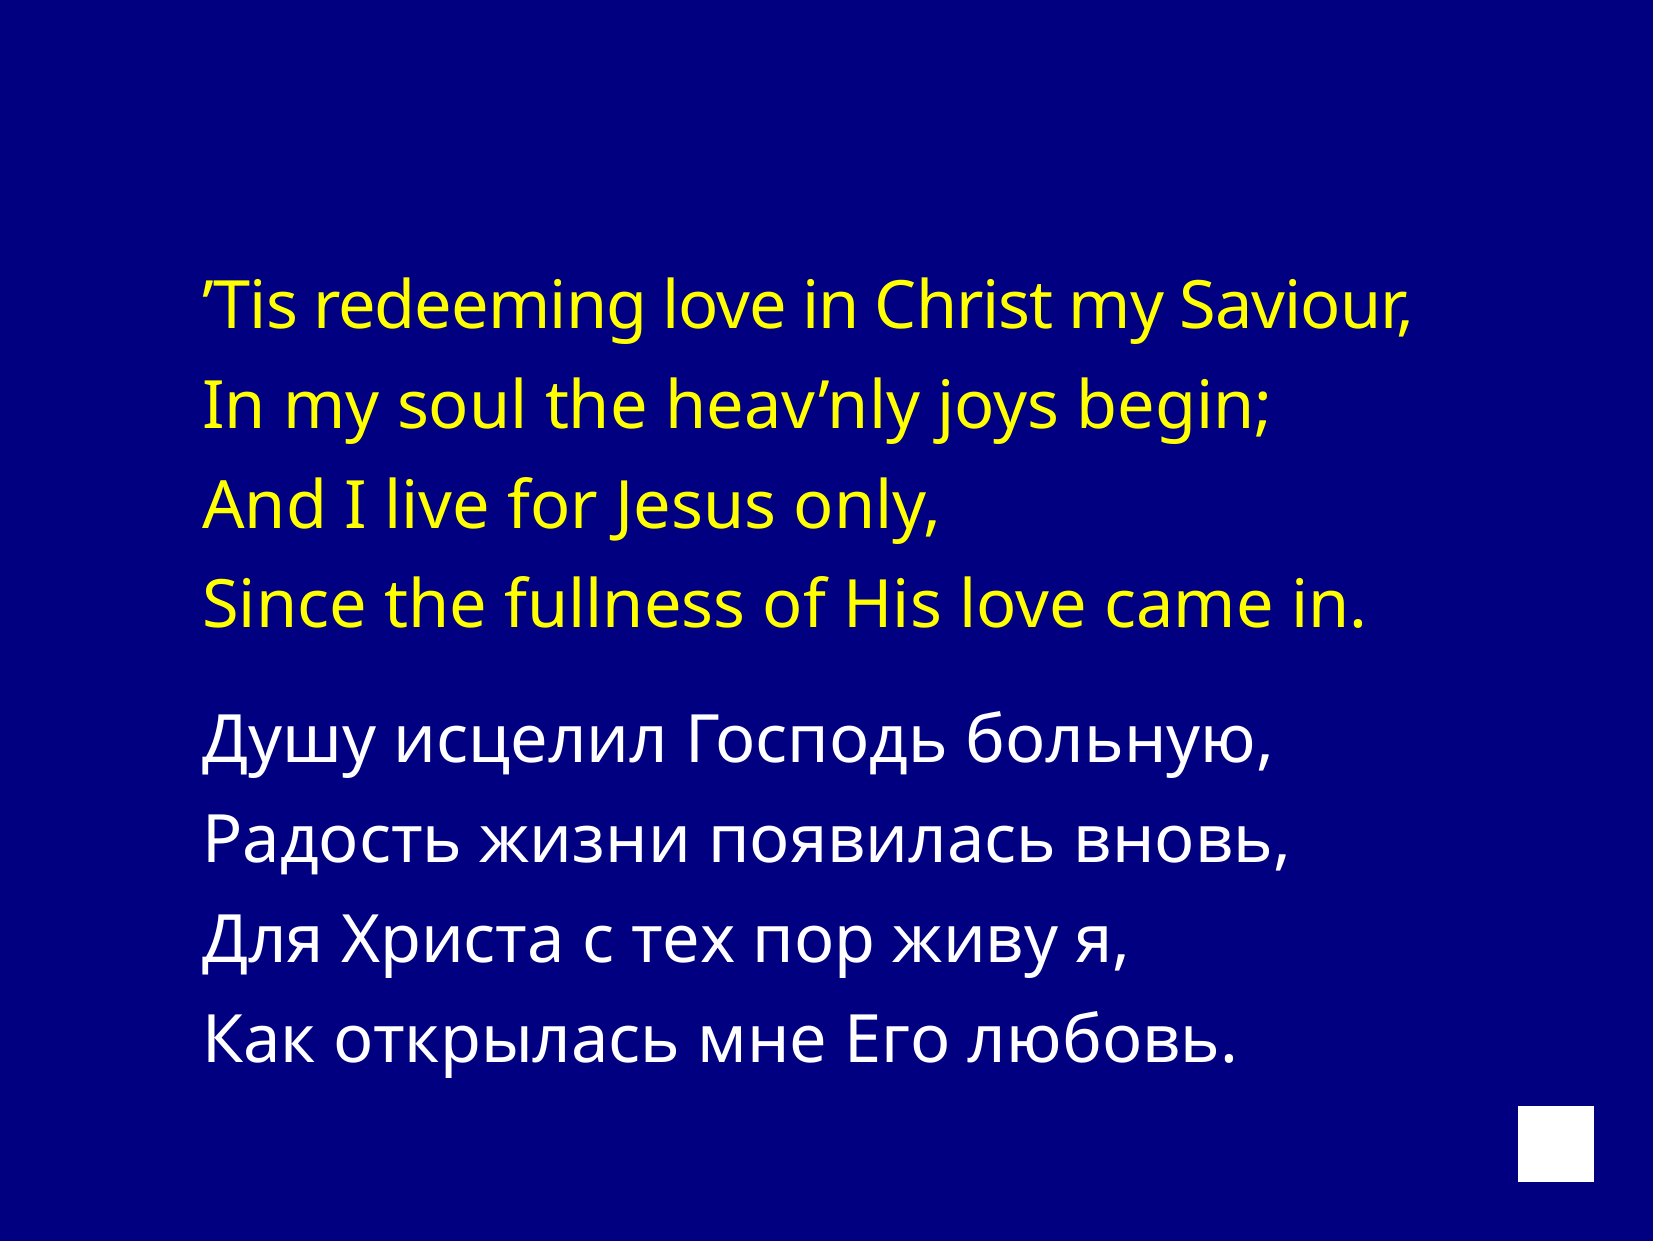

’Tis redeeming love in Christ my Saviour,
	In my soul the heav’nly joys begin;
	And I live for Jesus only,
	Since the fullness of His love came in.
	Душу исцелил Господь больную,
	Радость жизни появилась вновь,
	Для Христа с тех пор живу я,
	Как открылась мне Его любовь.